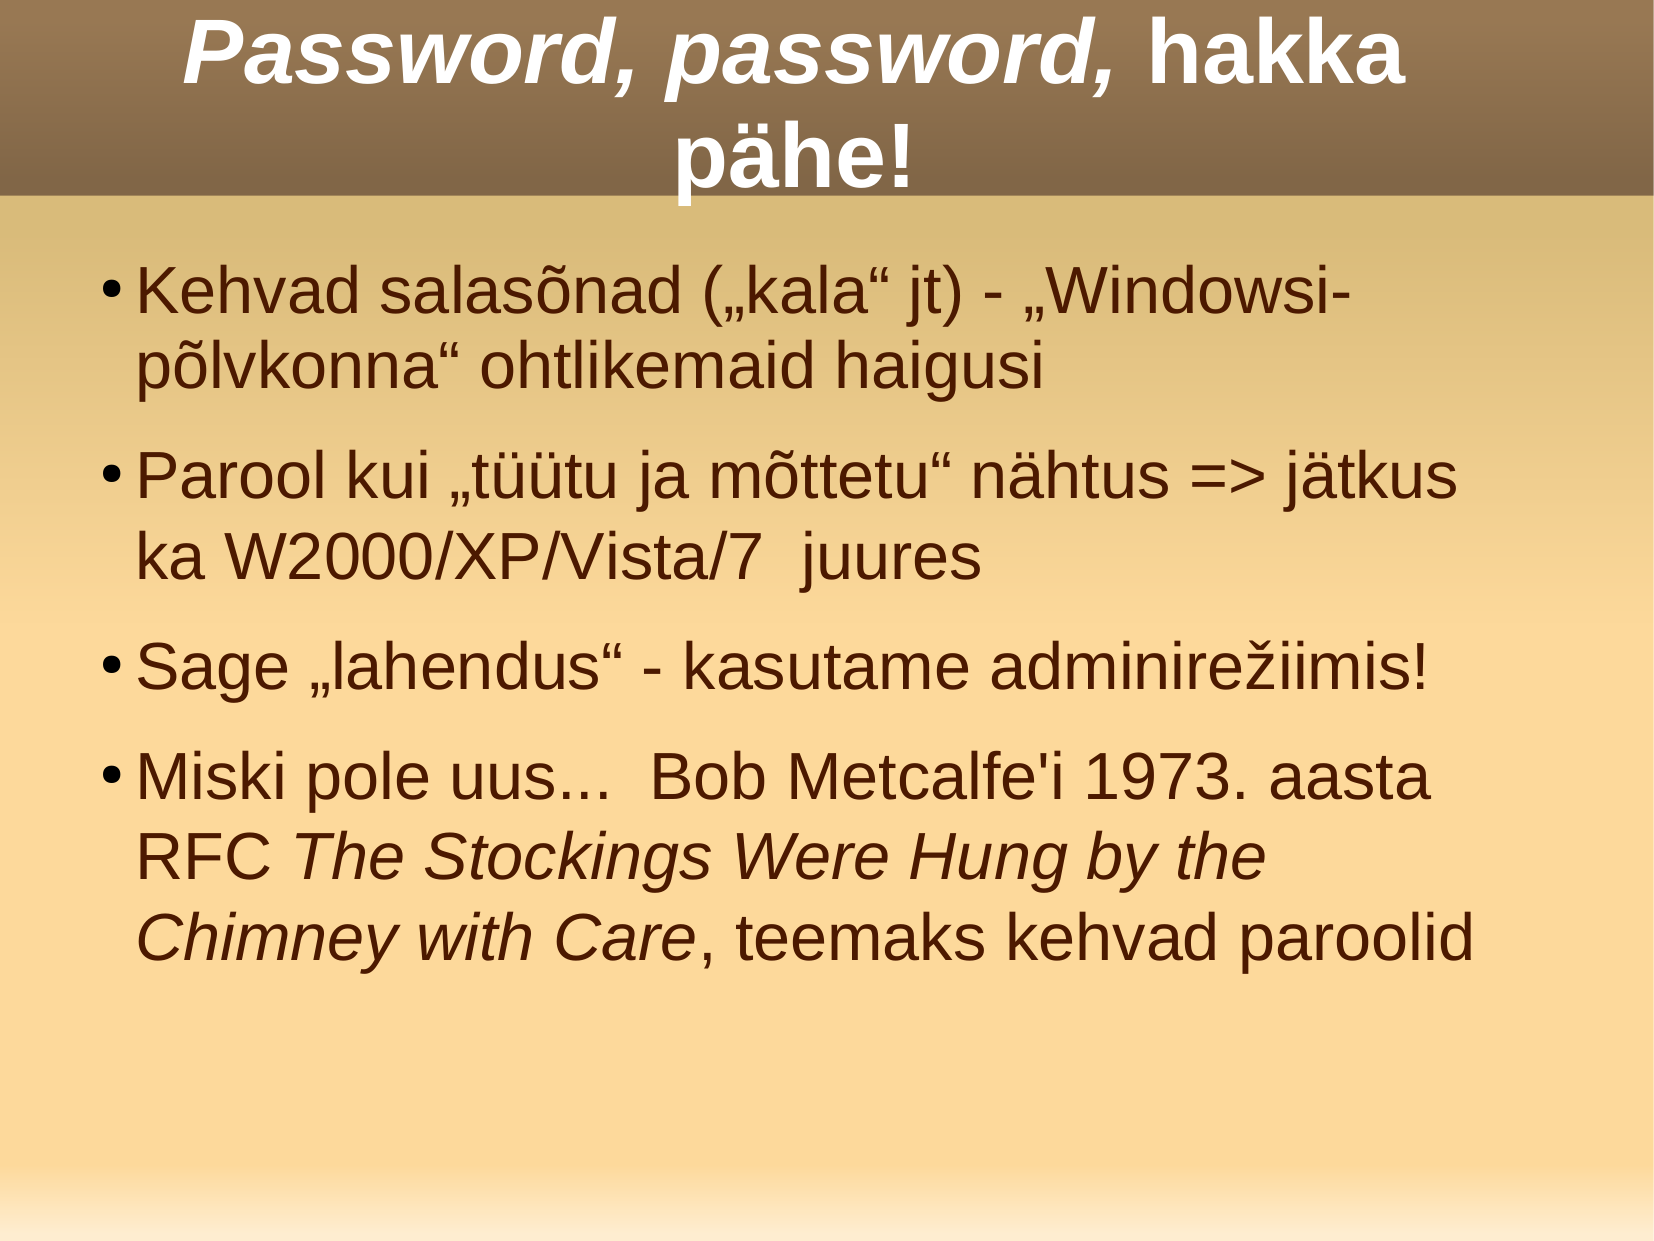

# Password, password, hakka pähe!
Kehvad salasõnad („kala“ jt) - „Windowsi-põlvkonna“ ohtlikemaid haigusi
Parool kui „tüütu ja mõttetu“ nähtus => jätkus ka W2000/XP/Vista/7 juures
Sage „lahendus“ - kasutame adminirežiimis!
Miski pole uus... Bob Metcalfe'i 1973. aasta RFC The Stockings Were Hung by the Chimney with Care, teemaks kehvad paroolid